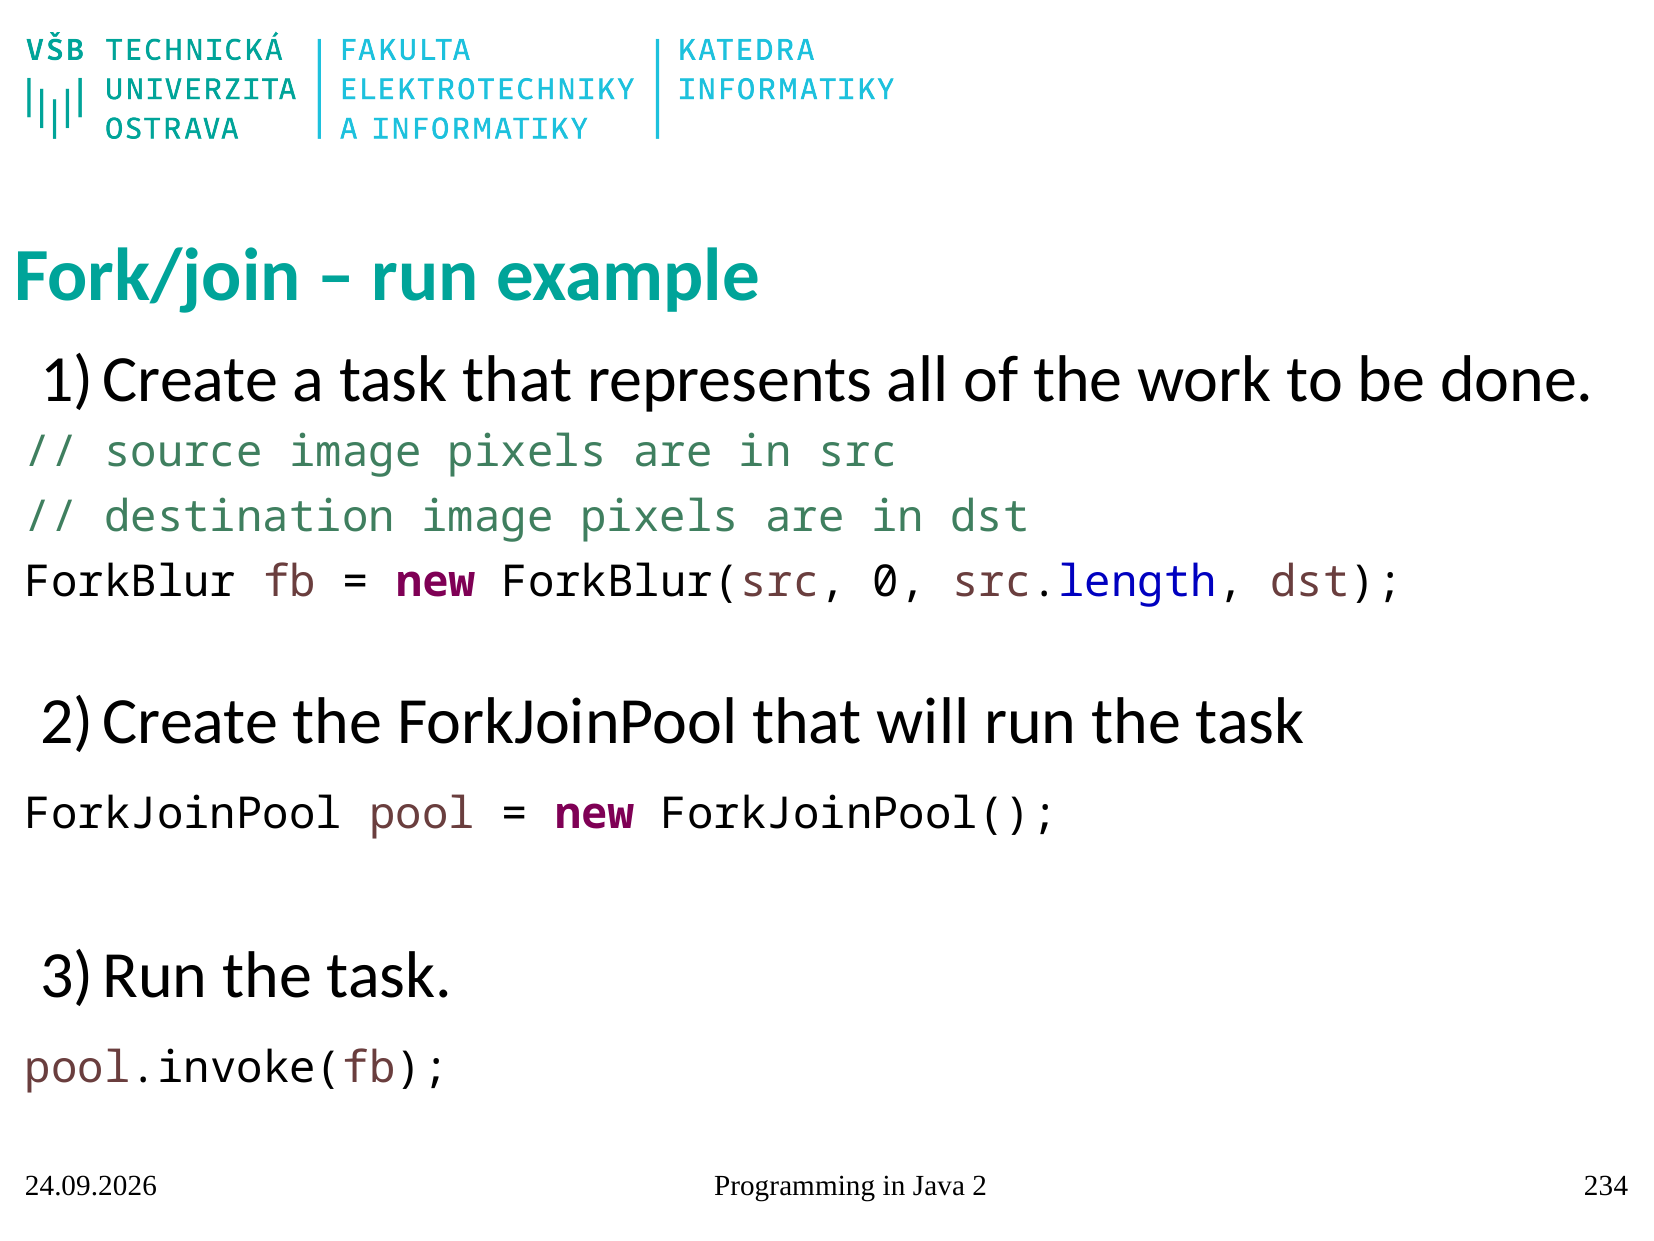

# Fork/join – run example
 Create a task that represents all of the work to be done.
// source image pixels are in src
// destination image pixels are in dst
ForkBlur fb = new ForkBlur(src, 0, src.length, dst);
 Create the ForkJoinPool that will run the task
ForkJoinPool pool = new ForkJoinPool();
 Run the task.
pool.invoke(fb);
Programming in Java 2
234